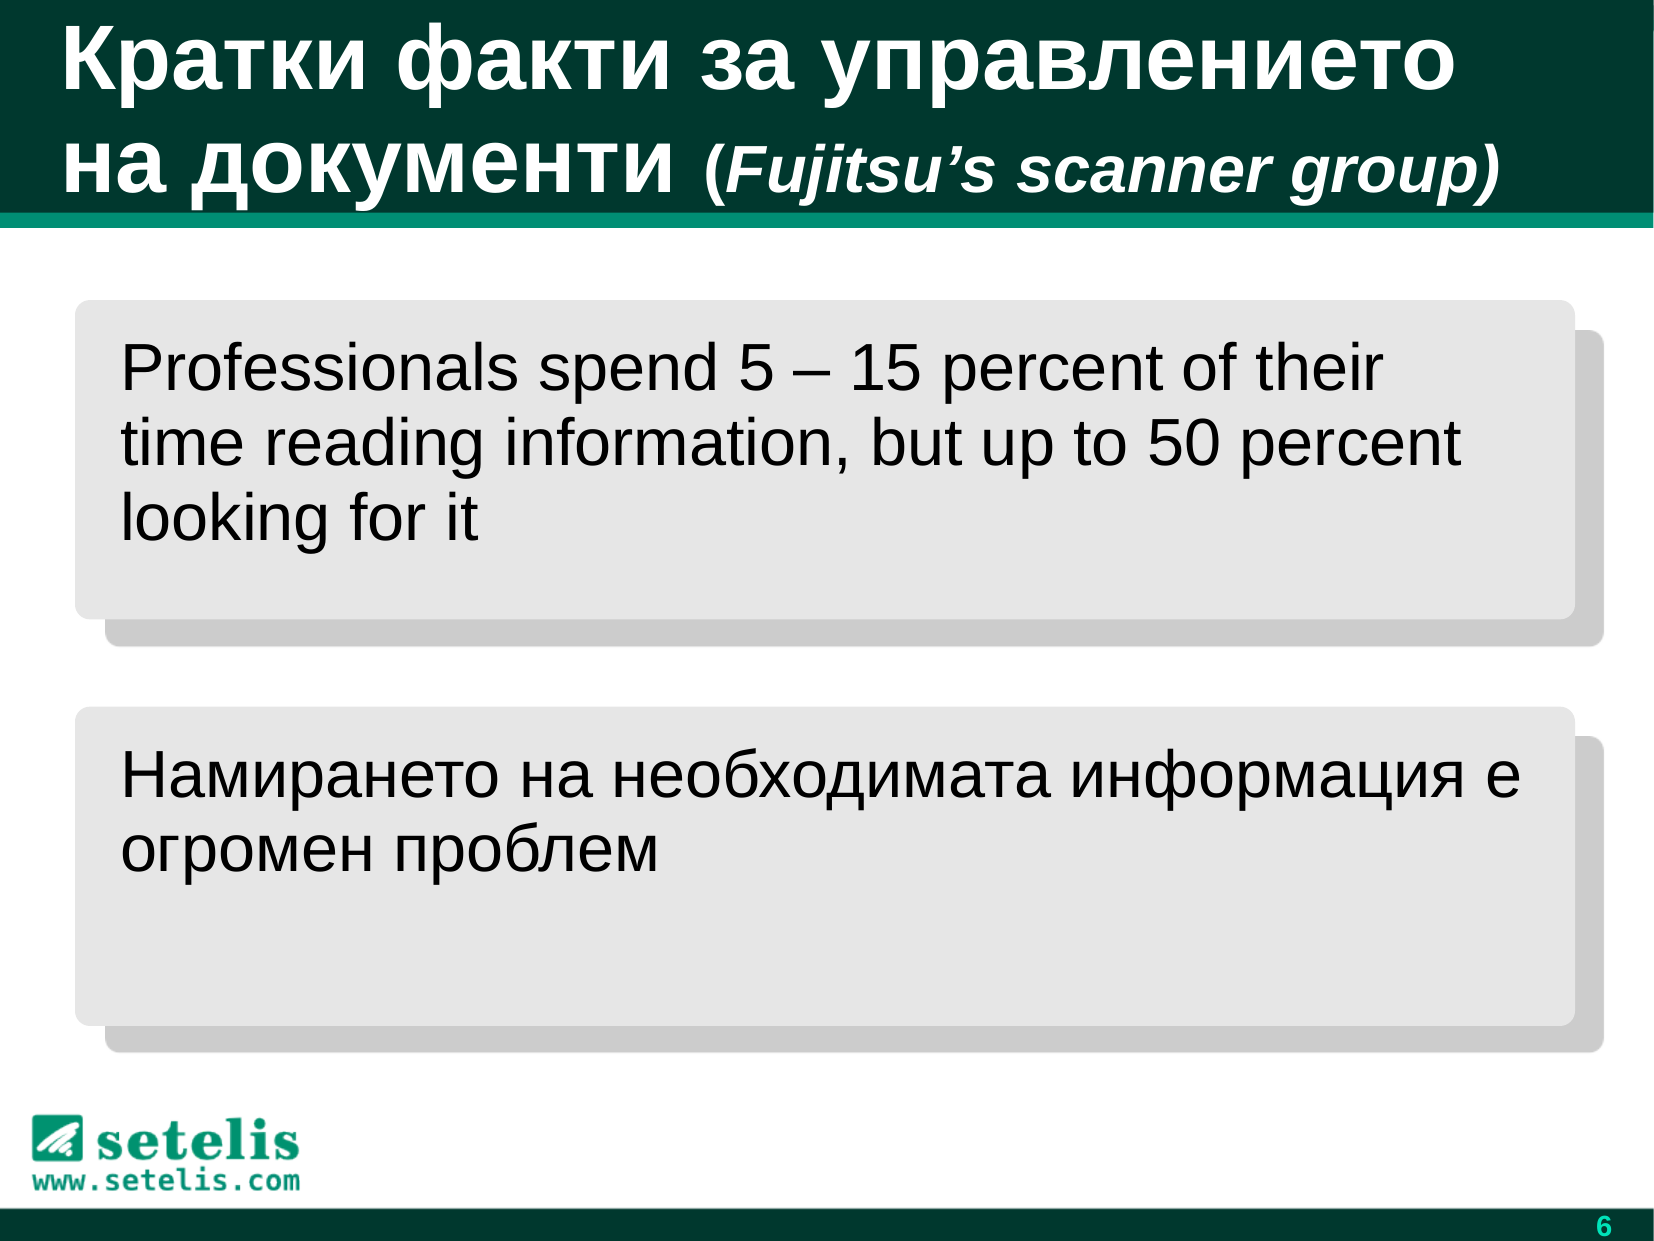

# Кратки факти за управлението на документи (Fujitsu’s scanner group)
Professionals spend 5 – 15 percent of their time reading information, but up to 50 percent looking for it
Намирането на необходимата информация е огромен проблем
6